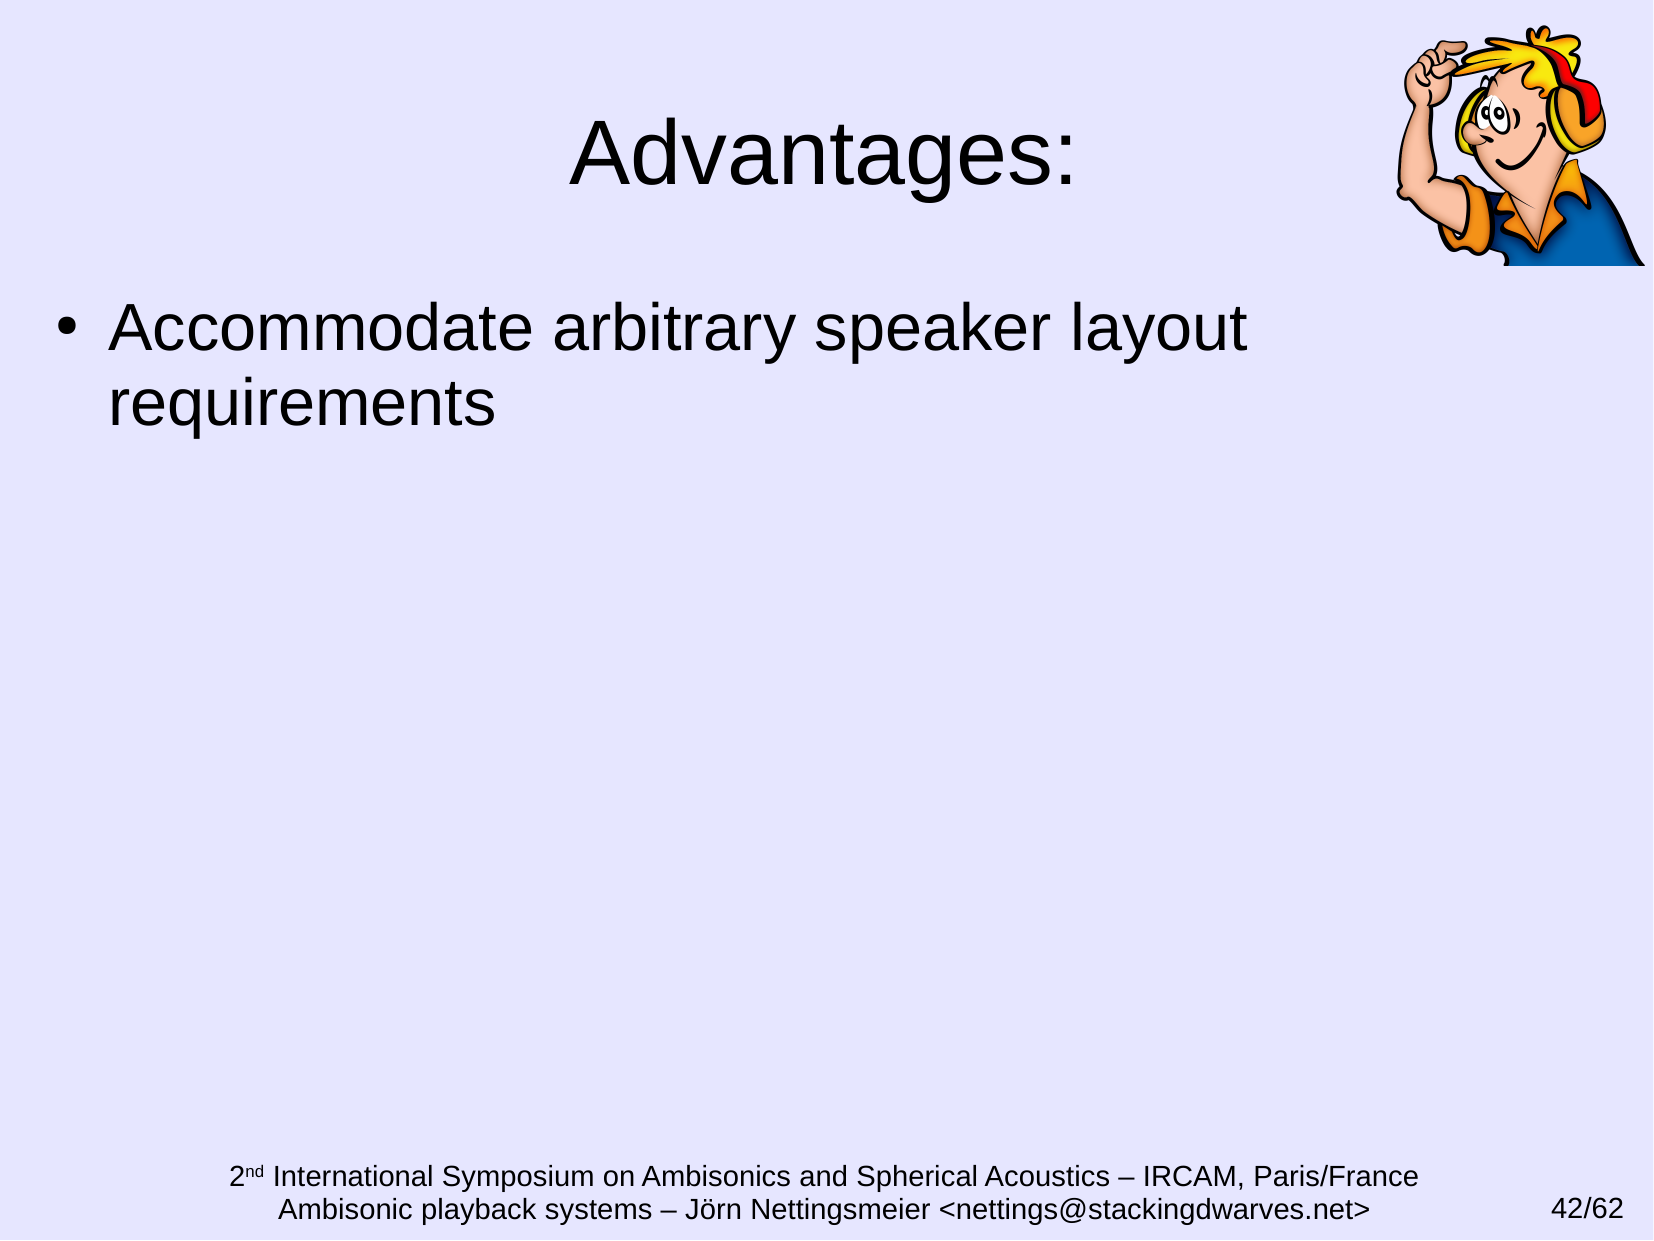

# Advantages:
Accommodate arbitrary speaker layout requirements